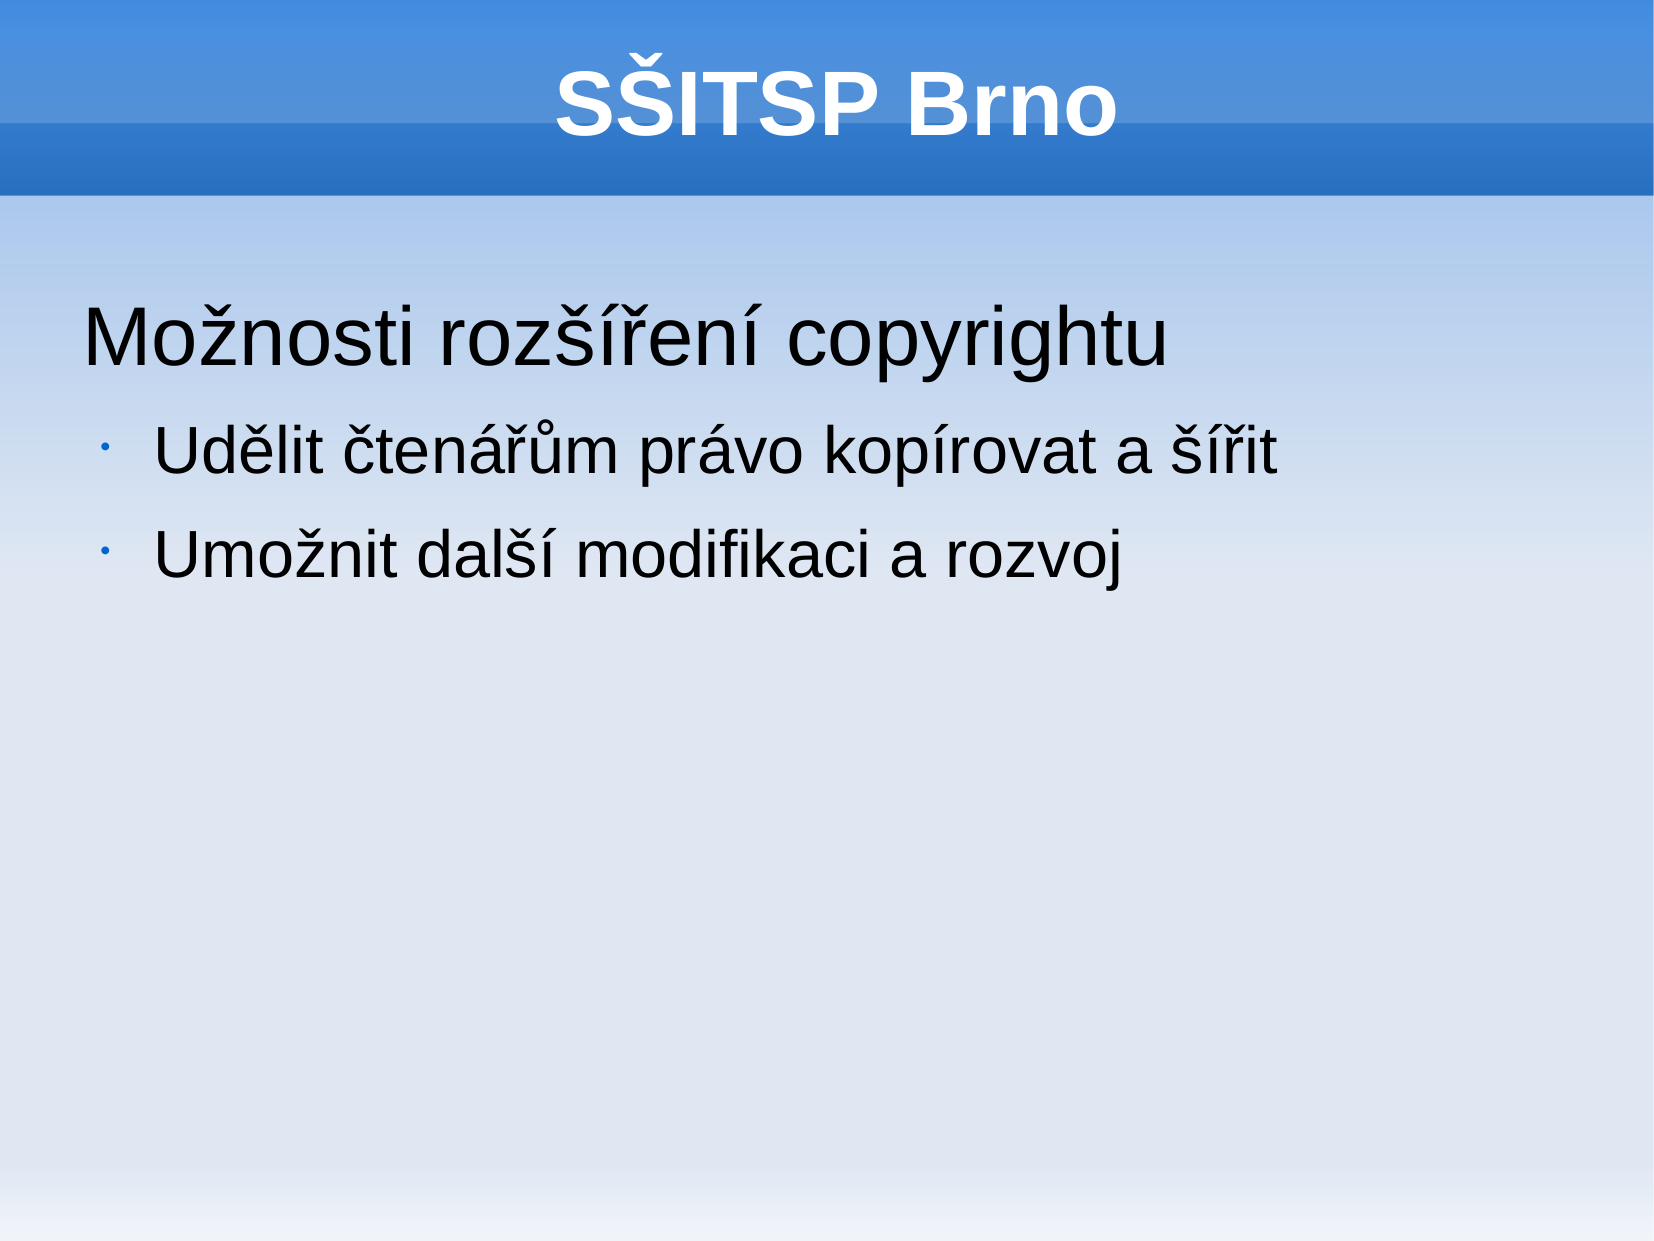

# SŠITSP Brno
Možnosti rozšíření copyrightu
Udělit čtenářům právo kopírovat a šířit
Umožnit další modifikaci a rozvoj